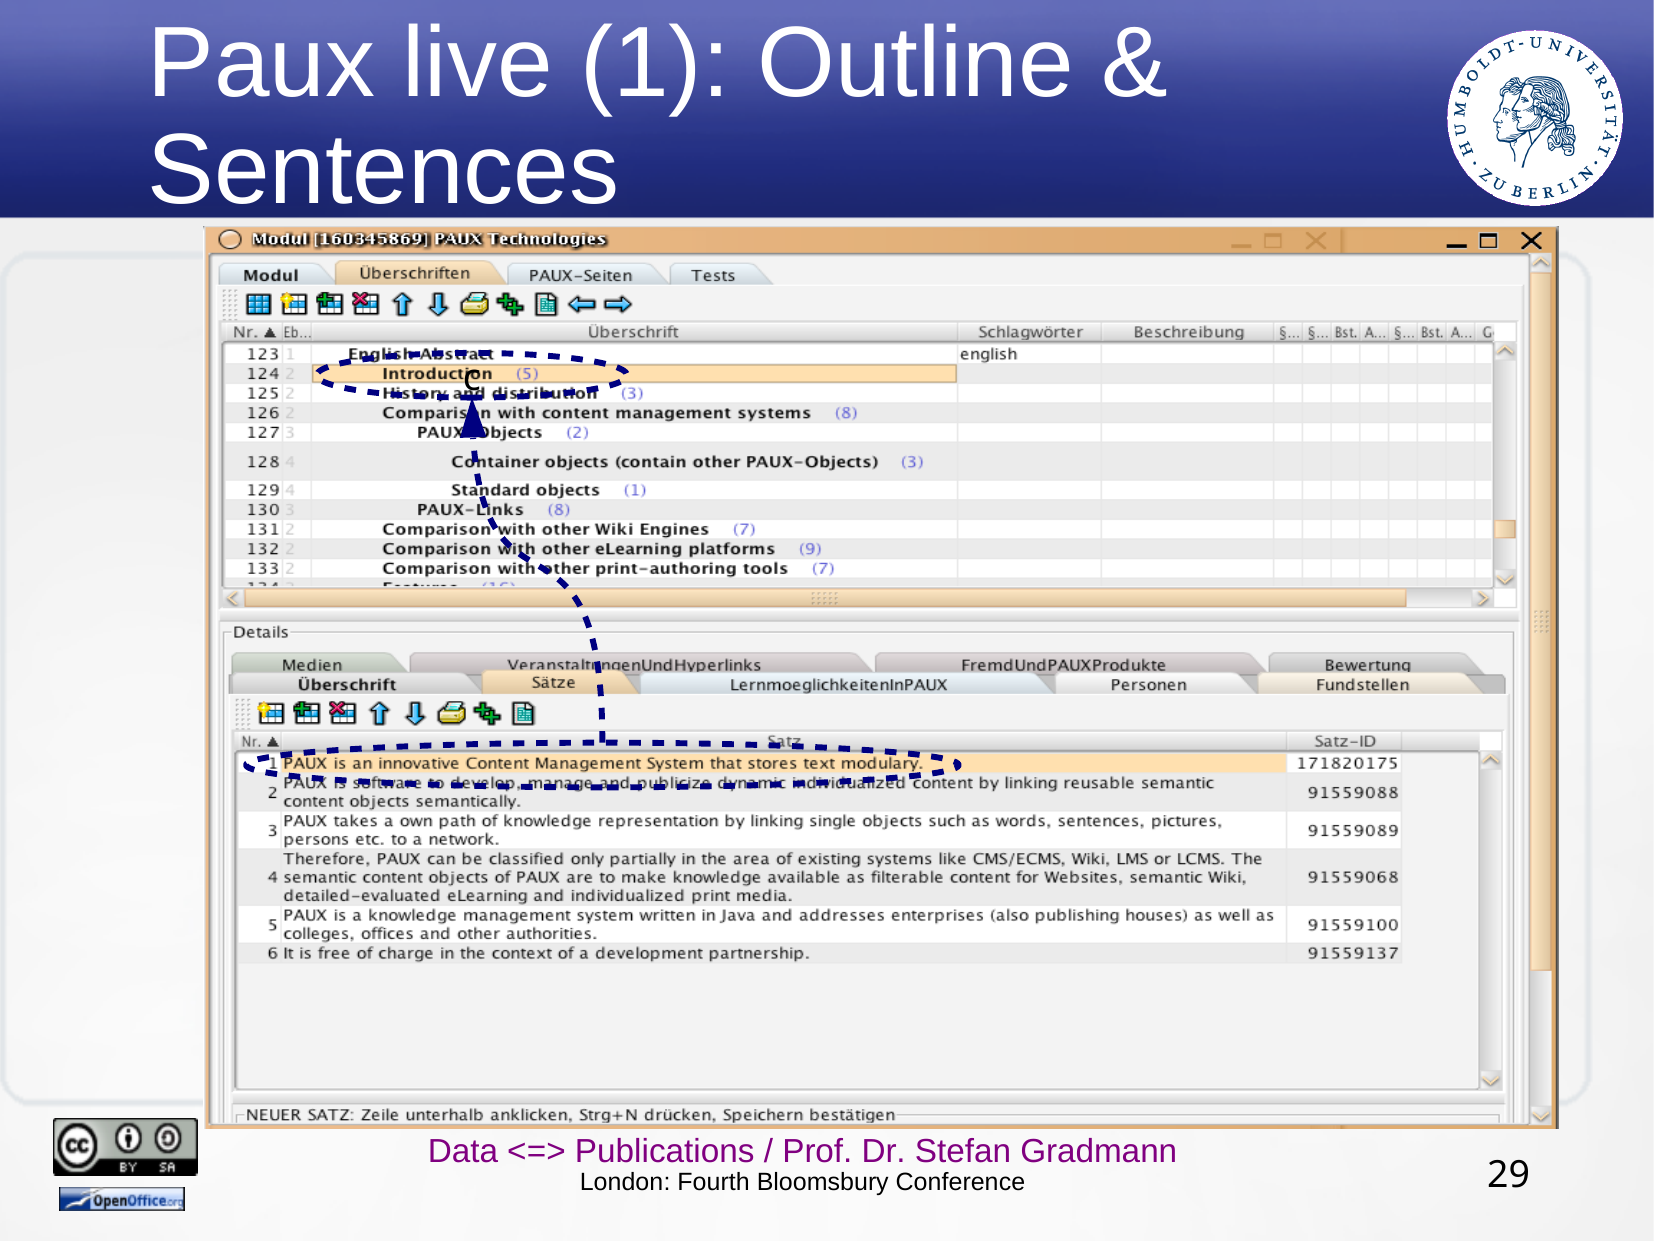

# Paux live (1): Outline & Sentences
c
Data <=> Publications / Prof. Dr. Stefan Gradmann